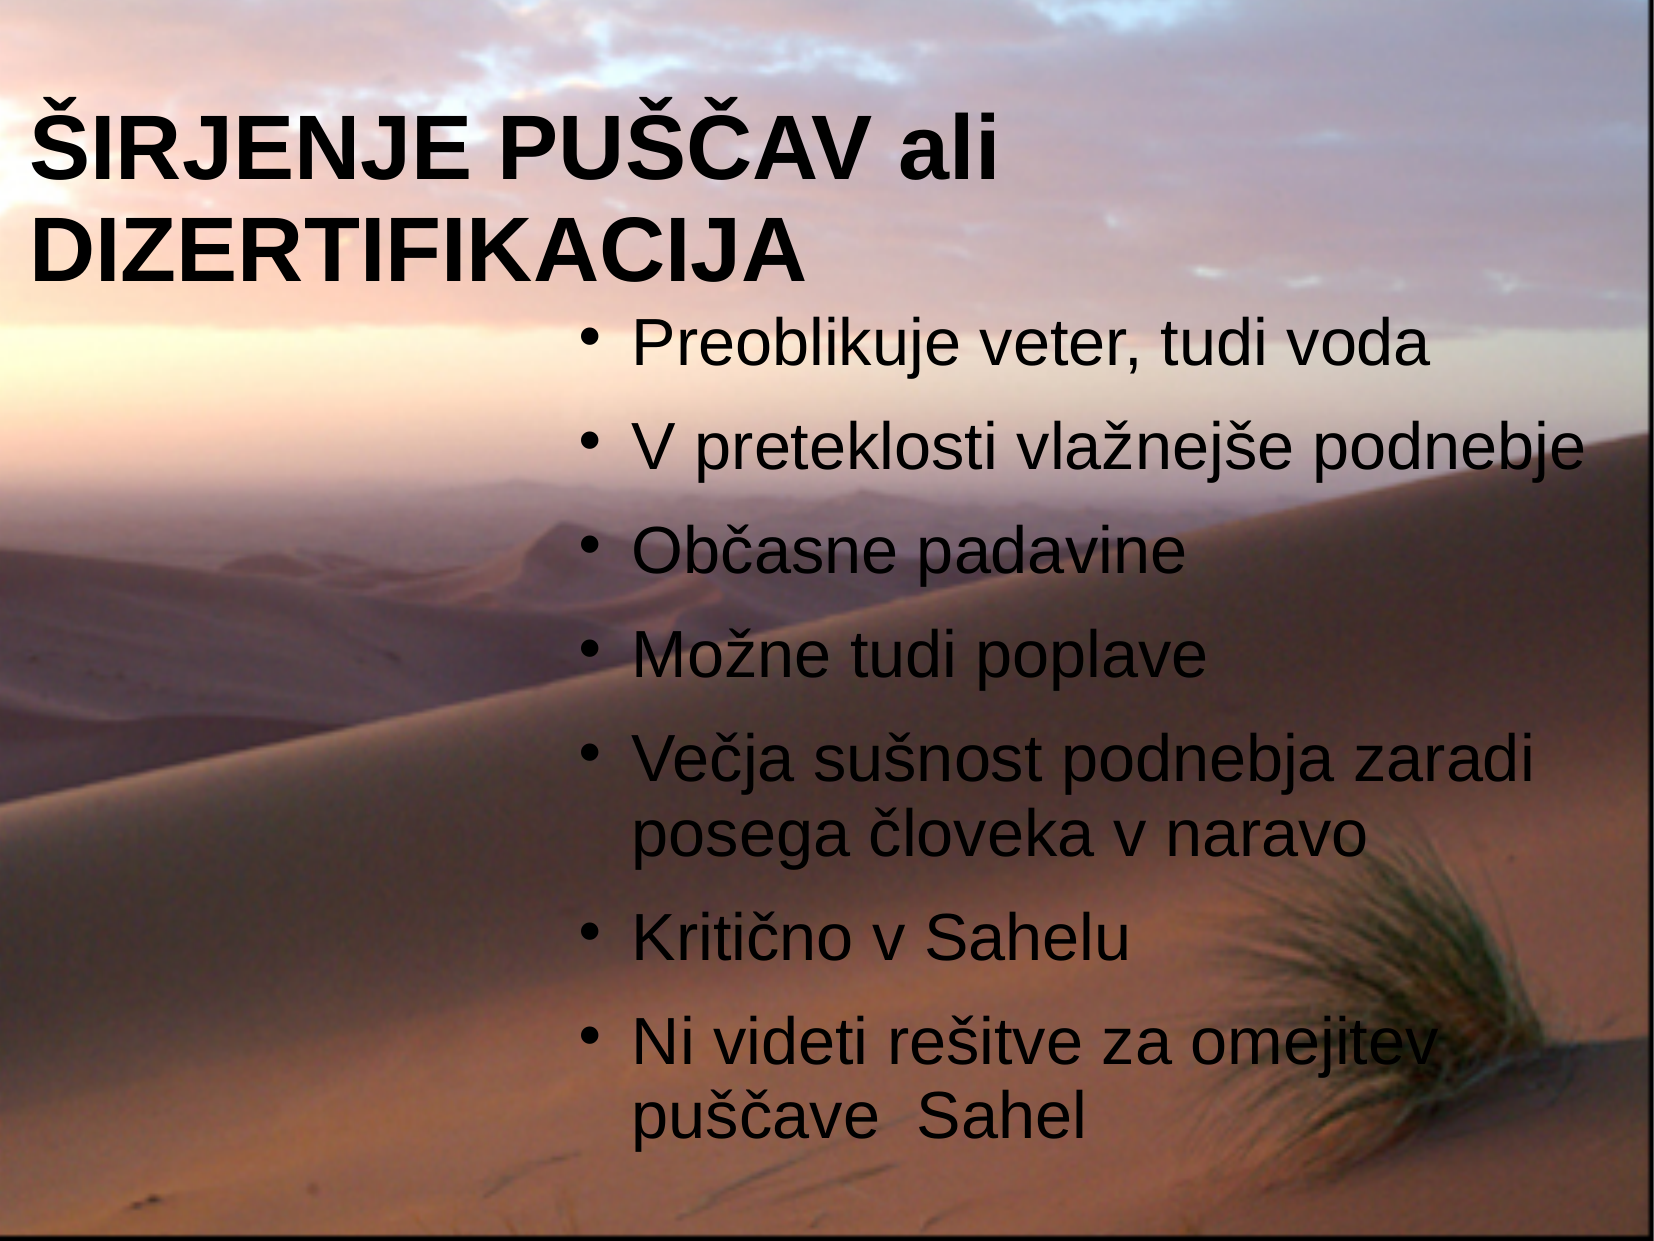

# ŠIRJENJE PUŠČAV ali DIZERTIFIKACIJA
Preoblikuje veter, tudi voda
V preteklosti vlažnejše podnebje
Občasne padavine
Možne tudi poplave
Večja sušnost podnebja zaradi posega človeka v naravo
Kritično v Sahelu
Ni videti rešitve za omejitev puščave Sahel